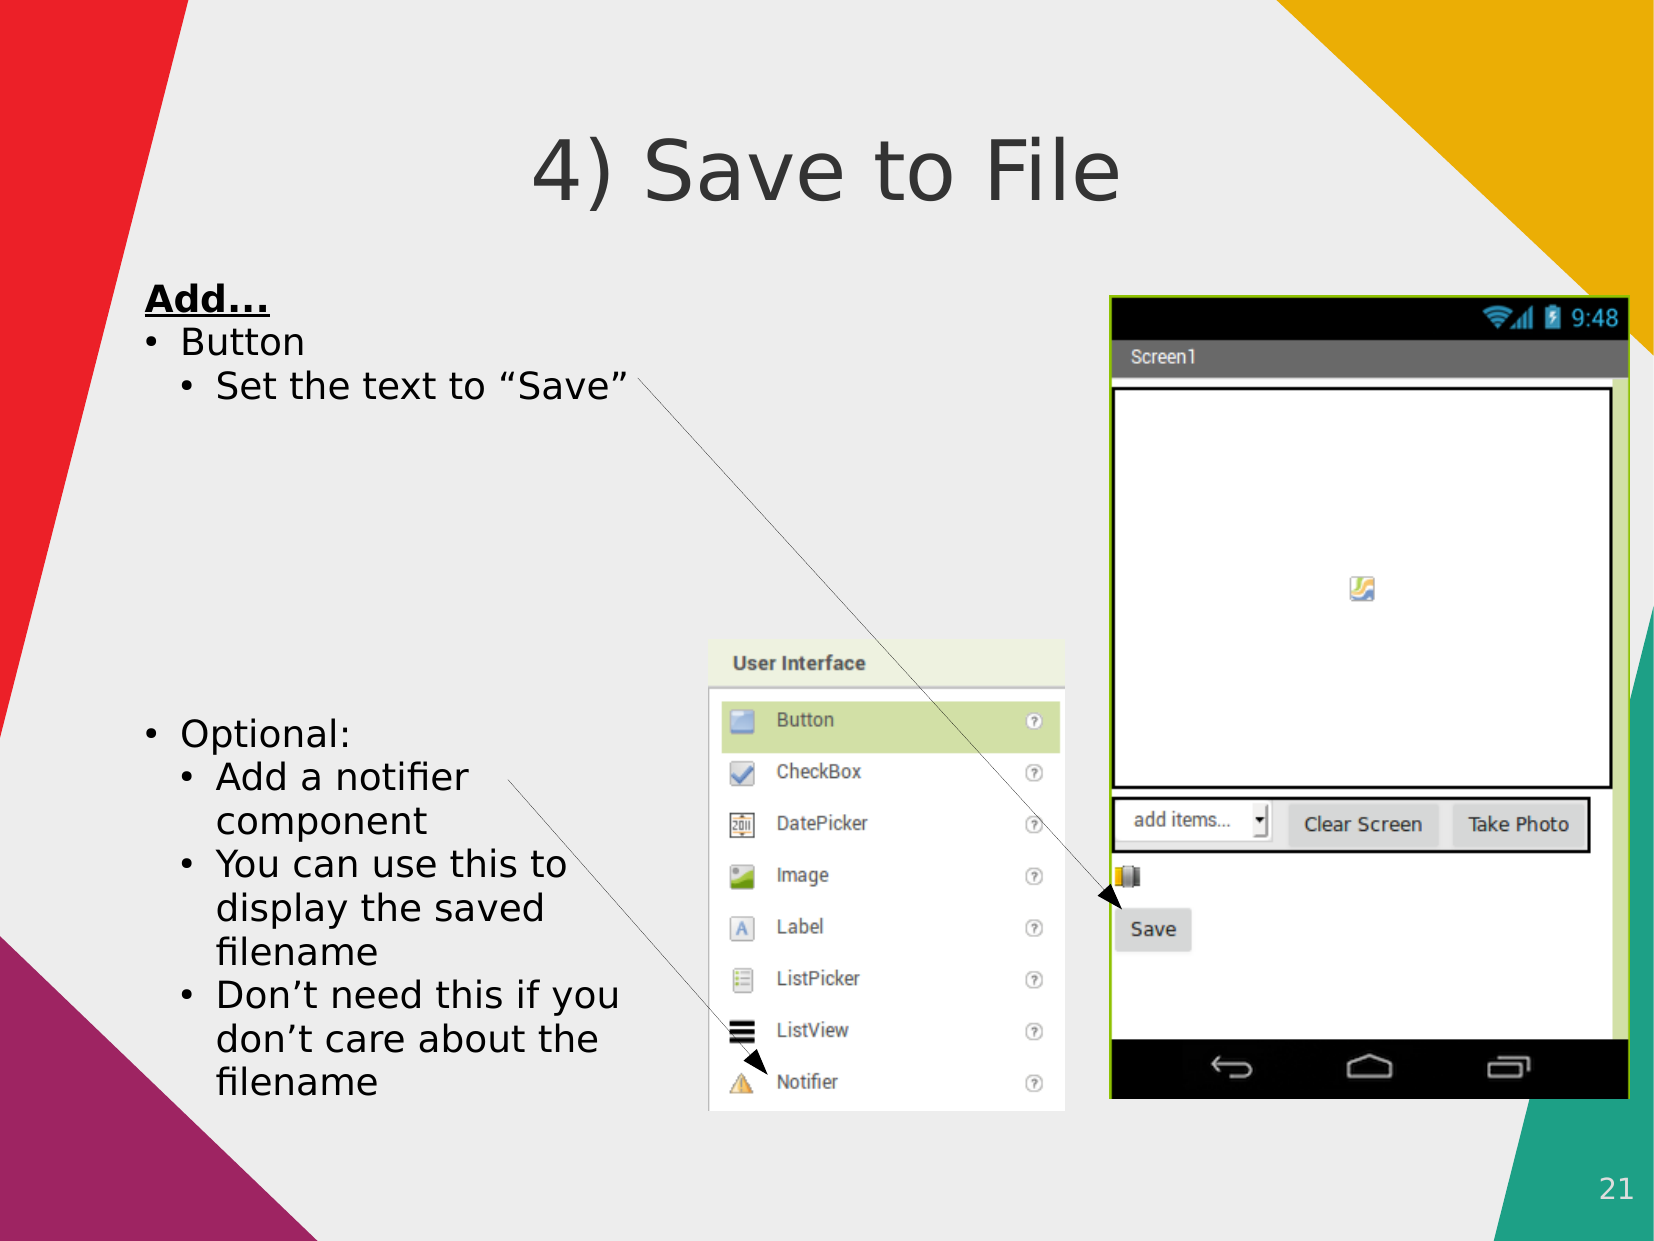

# 4) Save to File
Add...
Button
Set the text to “Save”
Optional:
Add a notifier component
You can use this to display the saved filename
Don’t need this if you don’t care about the filename
21